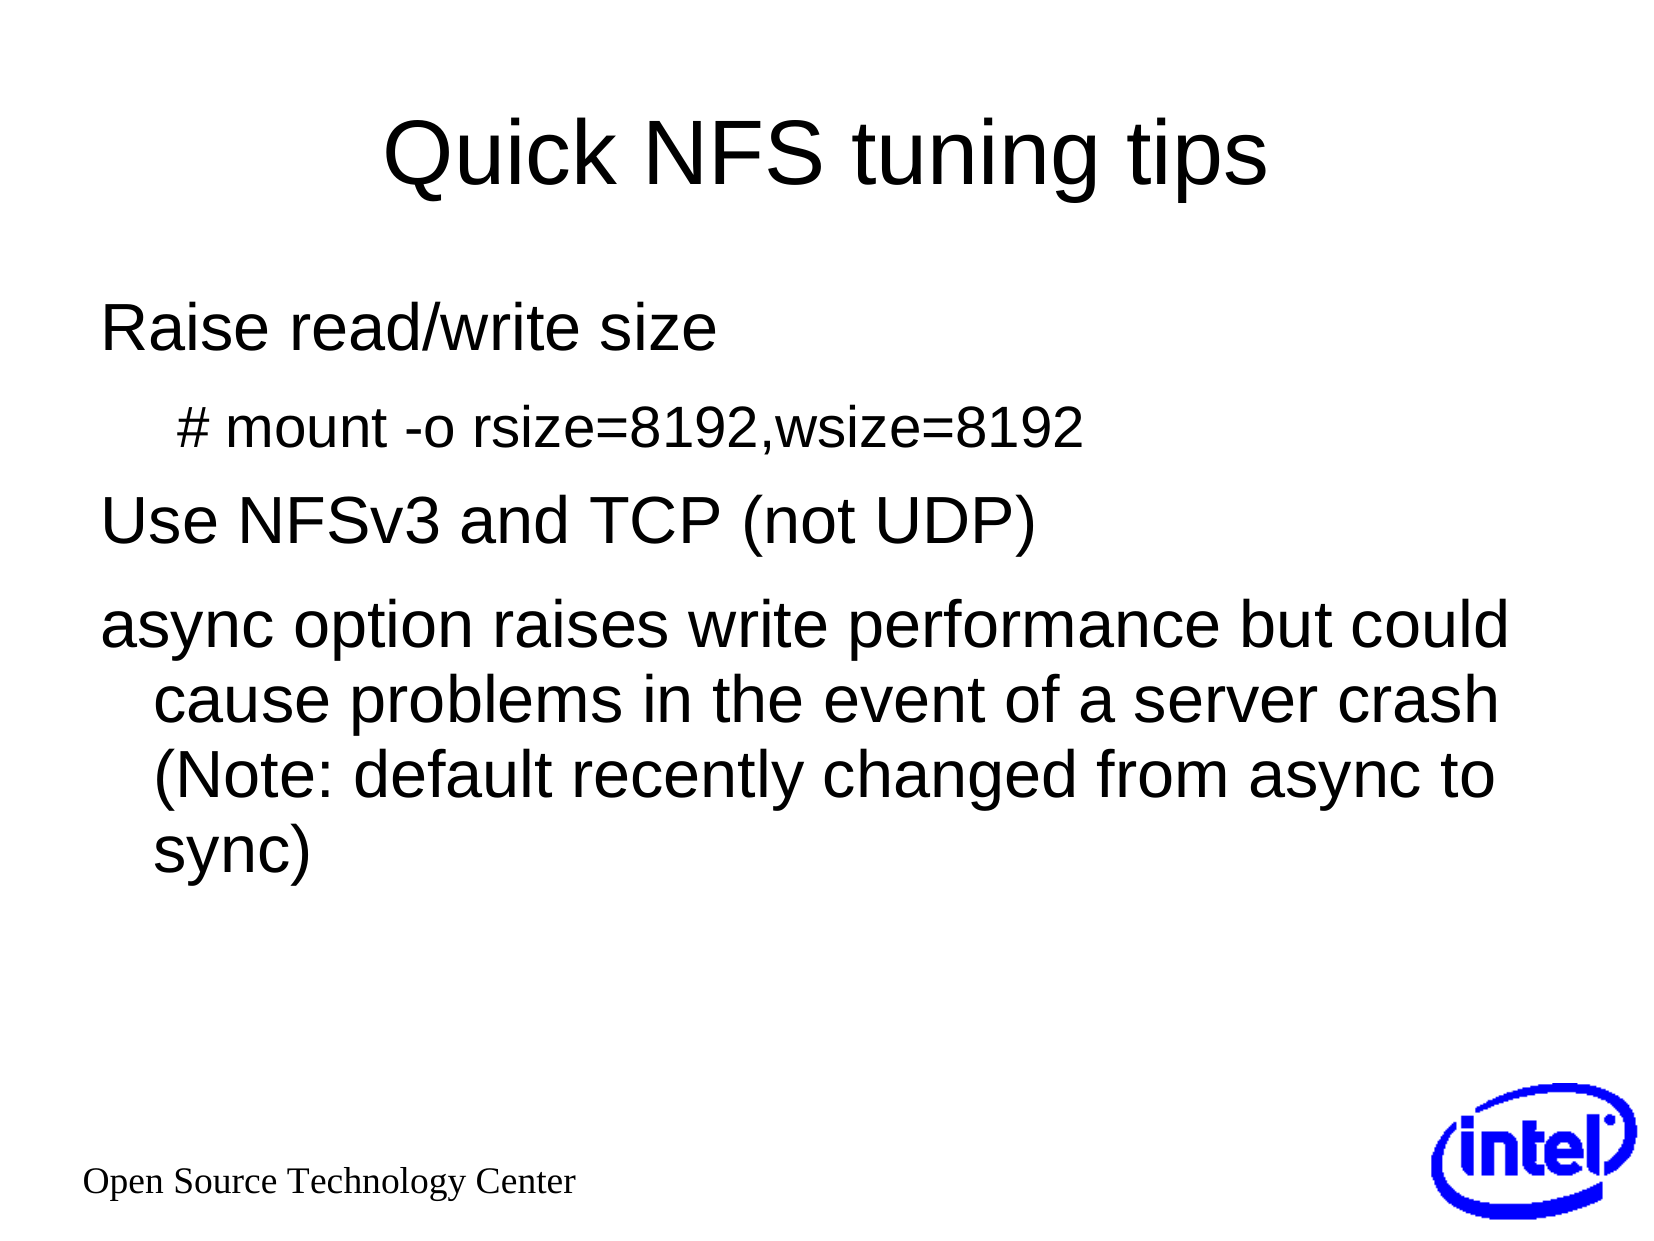

# Quick NFS tuning tips
Raise read/write size
# mount -o rsize=8192,wsize=8192
Use NFSv3 and TCP (not UDP)
async option raises write performance but could cause problems in the event of a server crash (Note: default recently changed from async to sync)